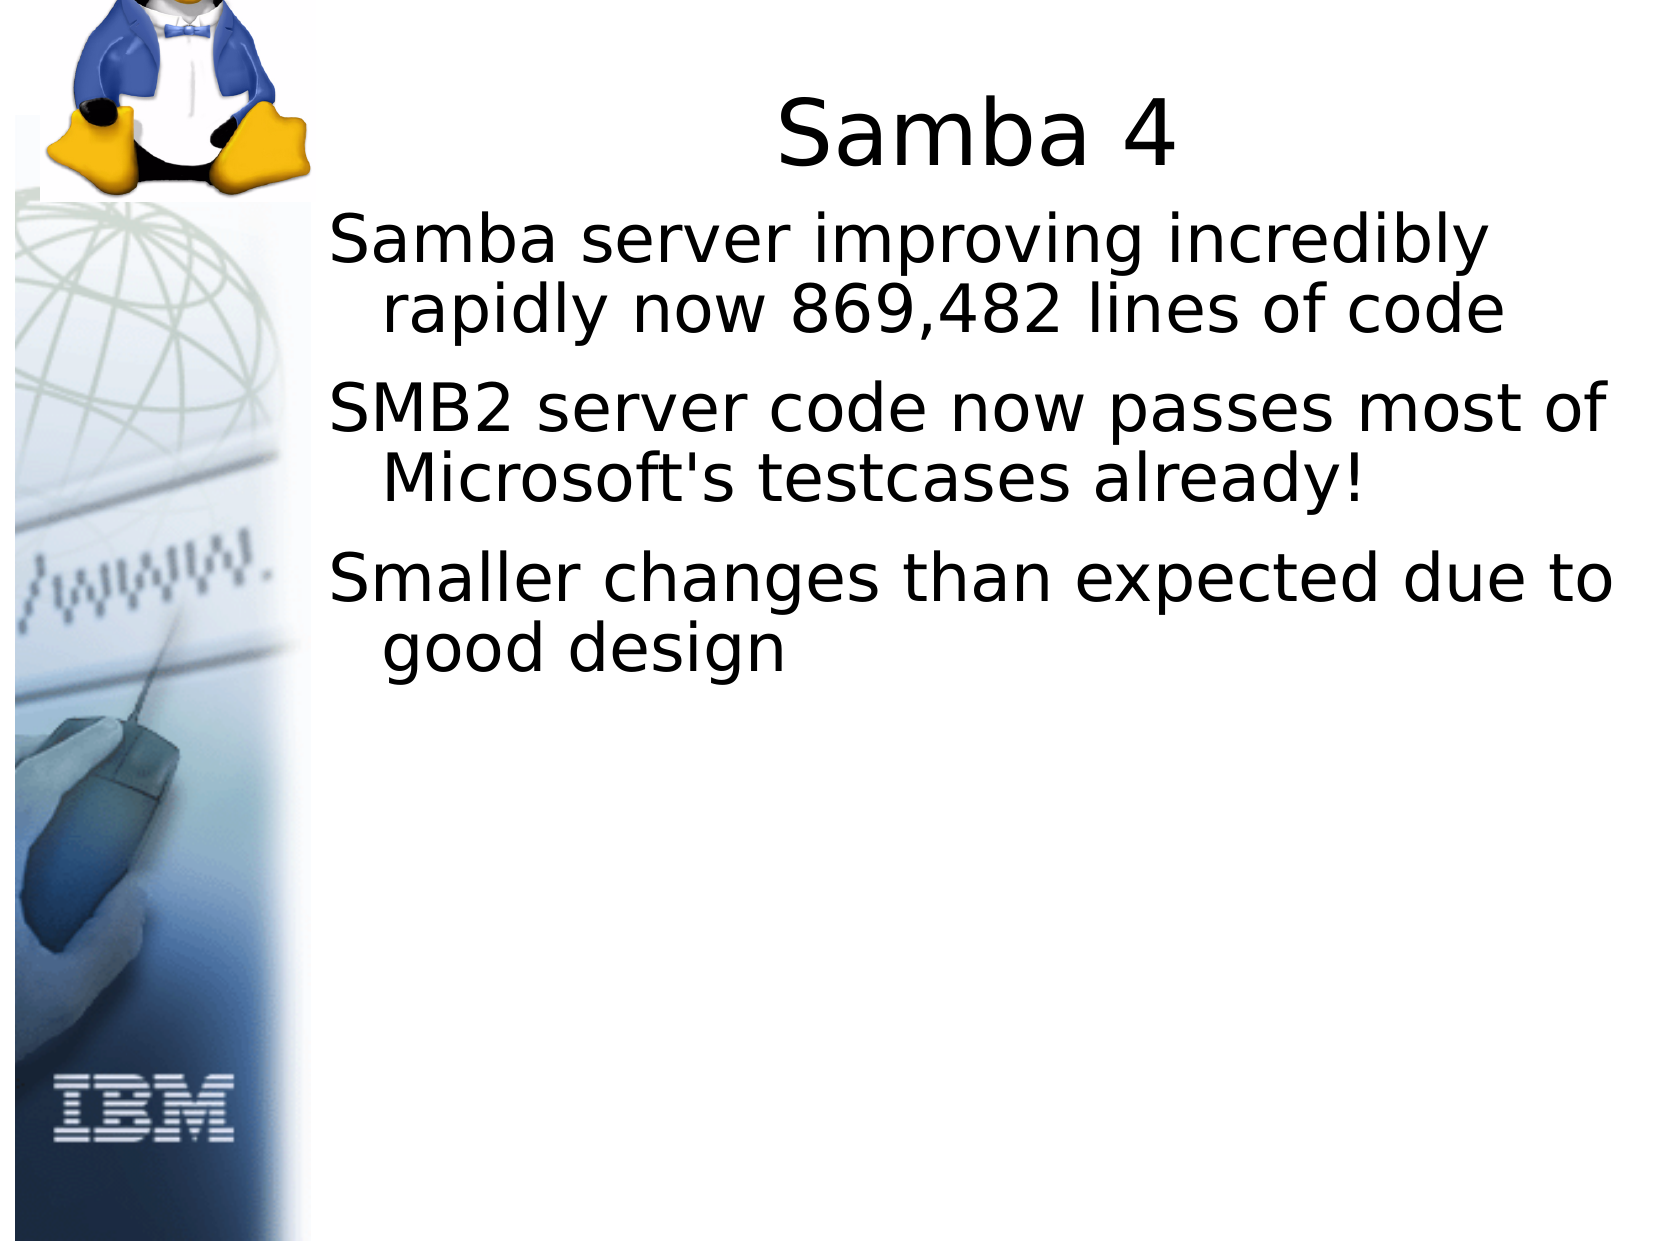

# Samba 4
Samba server improving incredibly rapidly now 869,482 lines of code
SMB2 server code now passes most of Microsoft's testcases already!
Smaller changes than expected due to good design